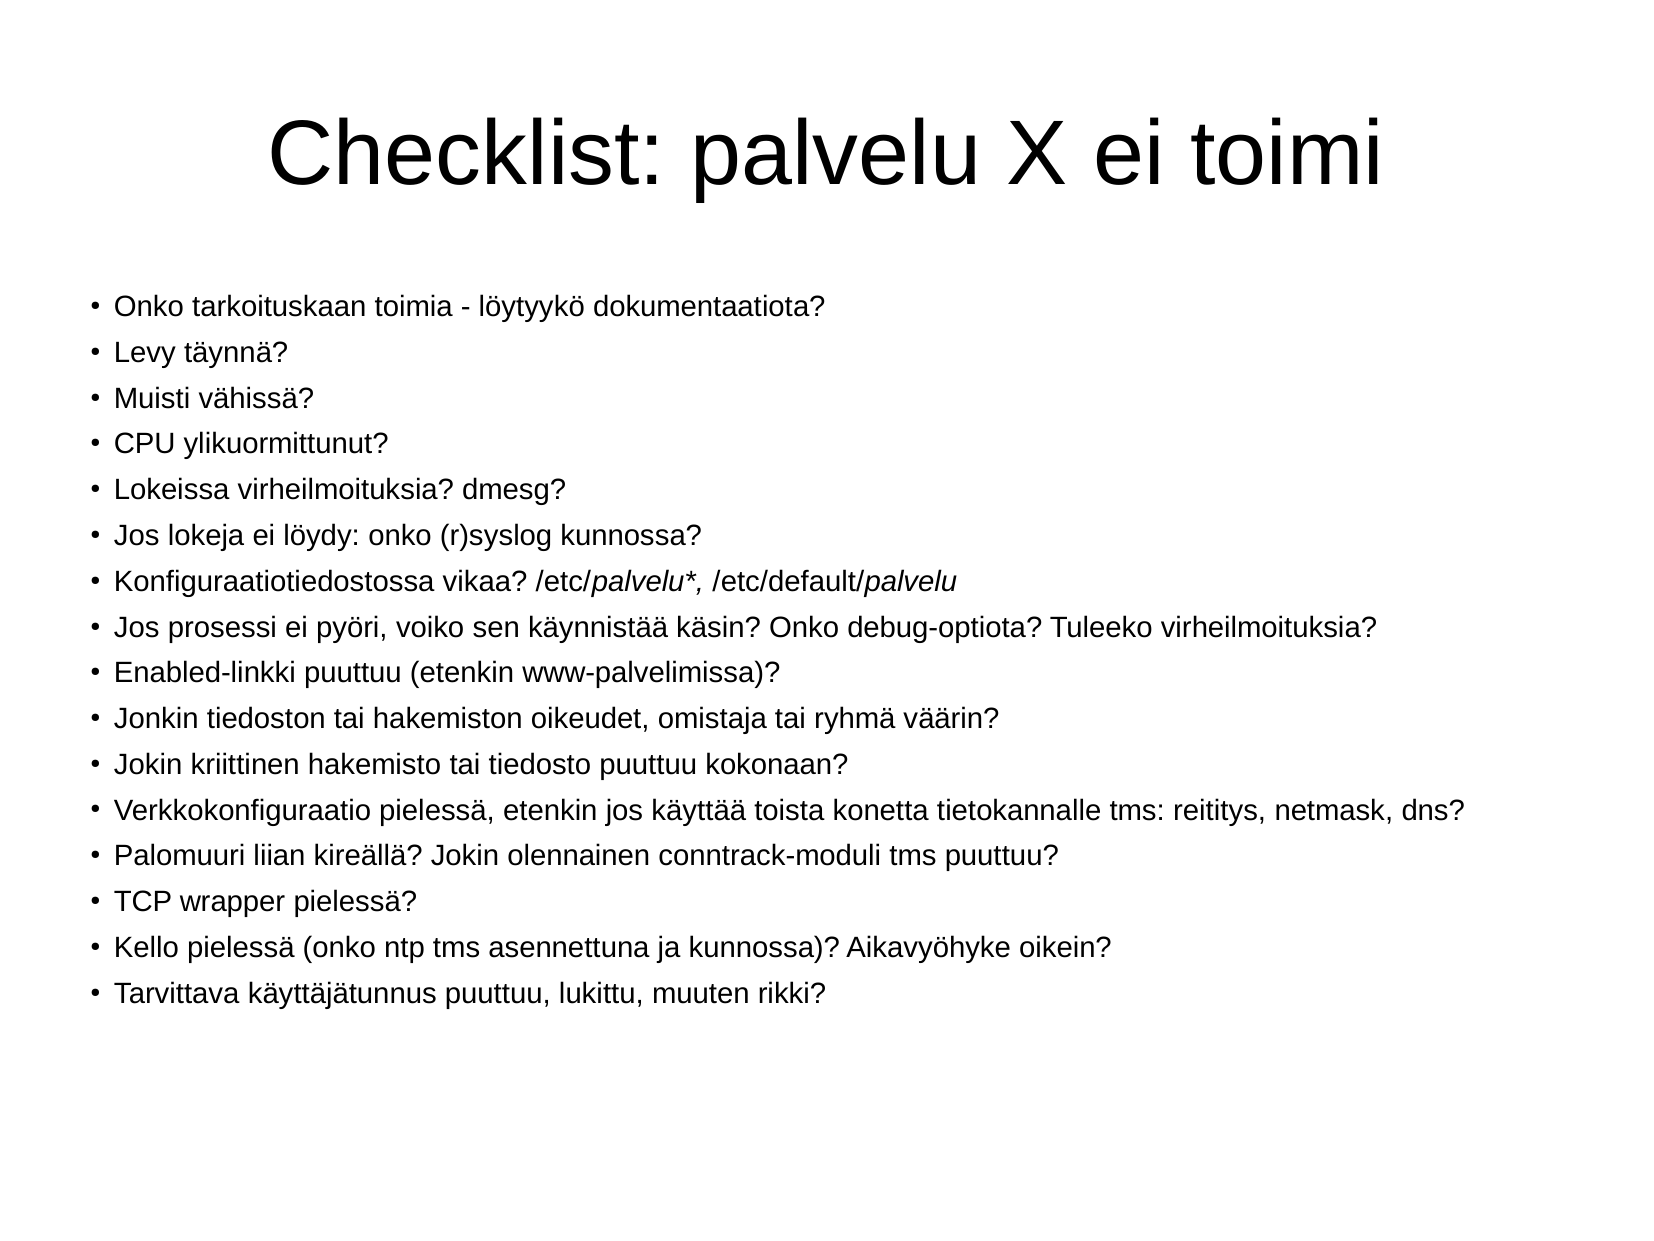

# Checklist: palvelu X ei toimi
Onko tarkoituskaan toimia - löytyykö dokumentaatiota?
Levy täynnä?
Muisti vähissä?
CPU ylikuormittunut?
Lokeissa virheilmoituksia? dmesg?
Jos lokeja ei löydy: onko (r)syslog kunnossa?
Konfiguraatiotiedostossa vikaa? /etc/palvelu*, /etc/default/palvelu
Jos prosessi ei pyöri, voiko sen käynnistää käsin? Onko debug-optiota? Tuleeko virheilmoituksia?
Enabled-linkki puuttuu (etenkin www-palvelimissa)?
Jonkin tiedoston tai hakemiston oikeudet, omistaja tai ryhmä väärin?
Jokin kriittinen hakemisto tai tiedosto puuttuu kokonaan?
Verkkokonfiguraatio pielessä, etenkin jos käyttää toista konetta tietokannalle tms: reititys, netmask, dns?
Palomuuri liian kireällä? Jokin olennainen conntrack-moduli tms puuttuu?
TCP wrapper pielessä?
Kello pielessä (onko ntp tms asennettuna ja kunnossa)? Aikavyöhyke oikein?
Tarvittava käyttäjätunnus puuttuu, lukittu, muuten rikki?